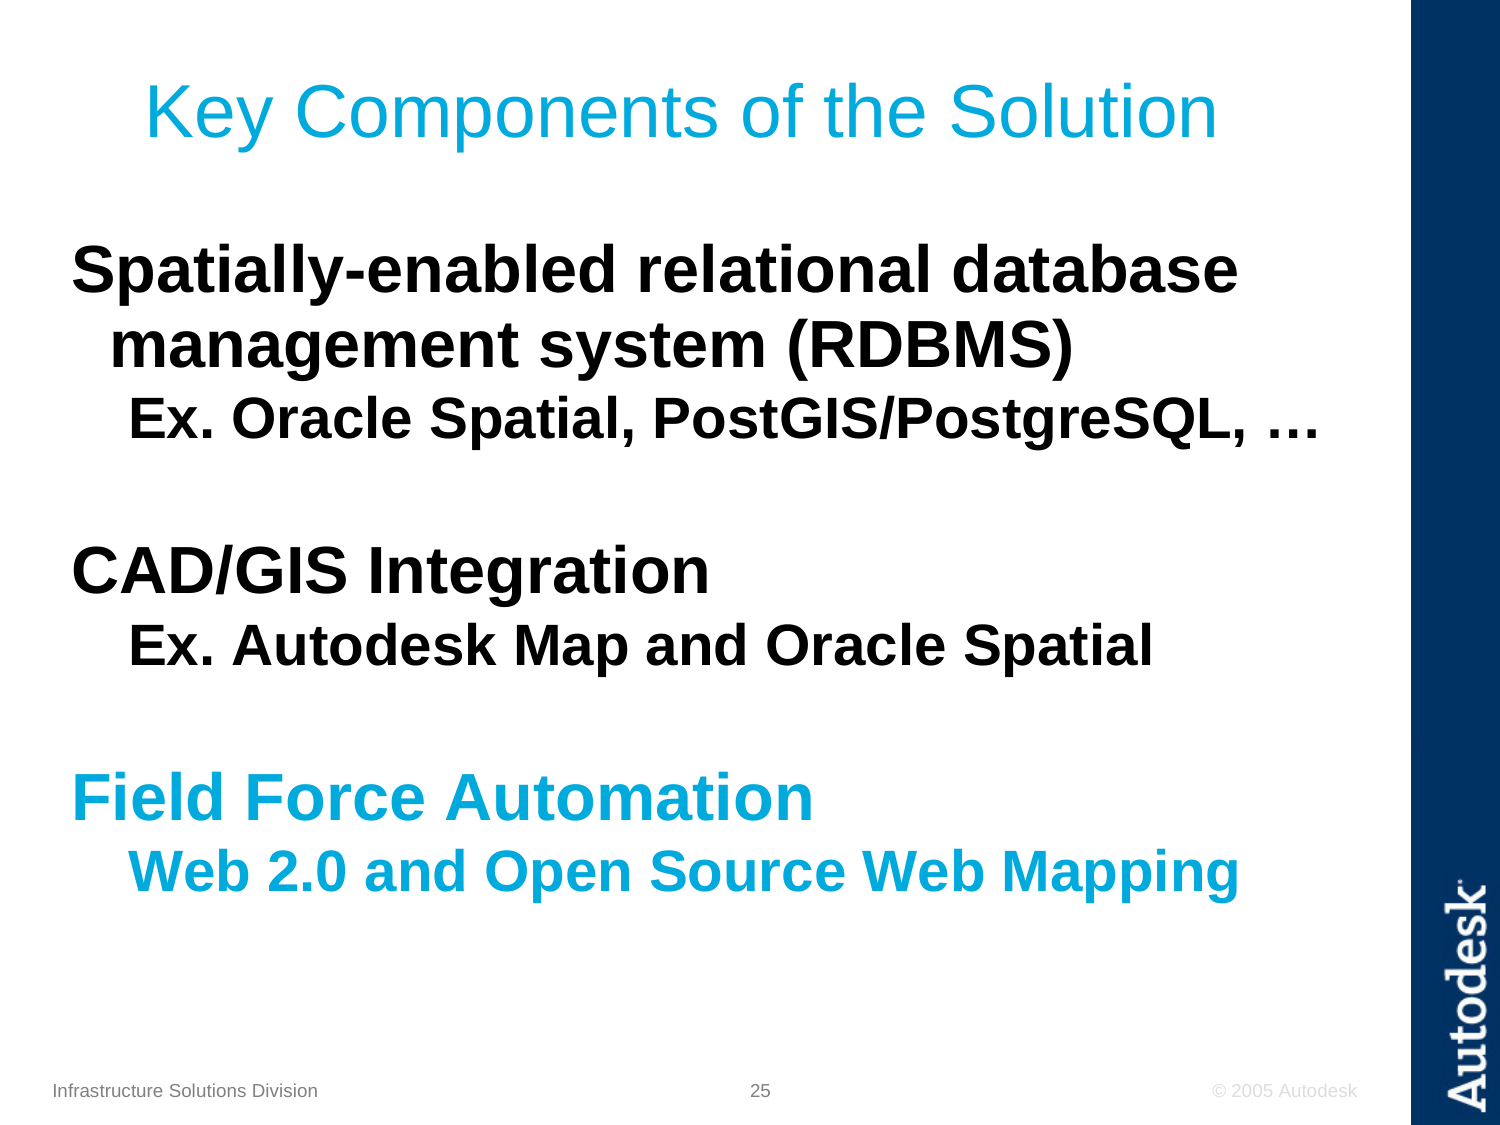

# Key Components of the Solution
Spatially-enabled relational database management system (RDBMS)
Ex. Oracle Spatial, PostGIS/PostgreSQL, …
CAD/GIS Integration
Ex. Autodesk Map and Oracle Spatial
Field Force Automation
Web 2.0 and Open Source Web Mapping